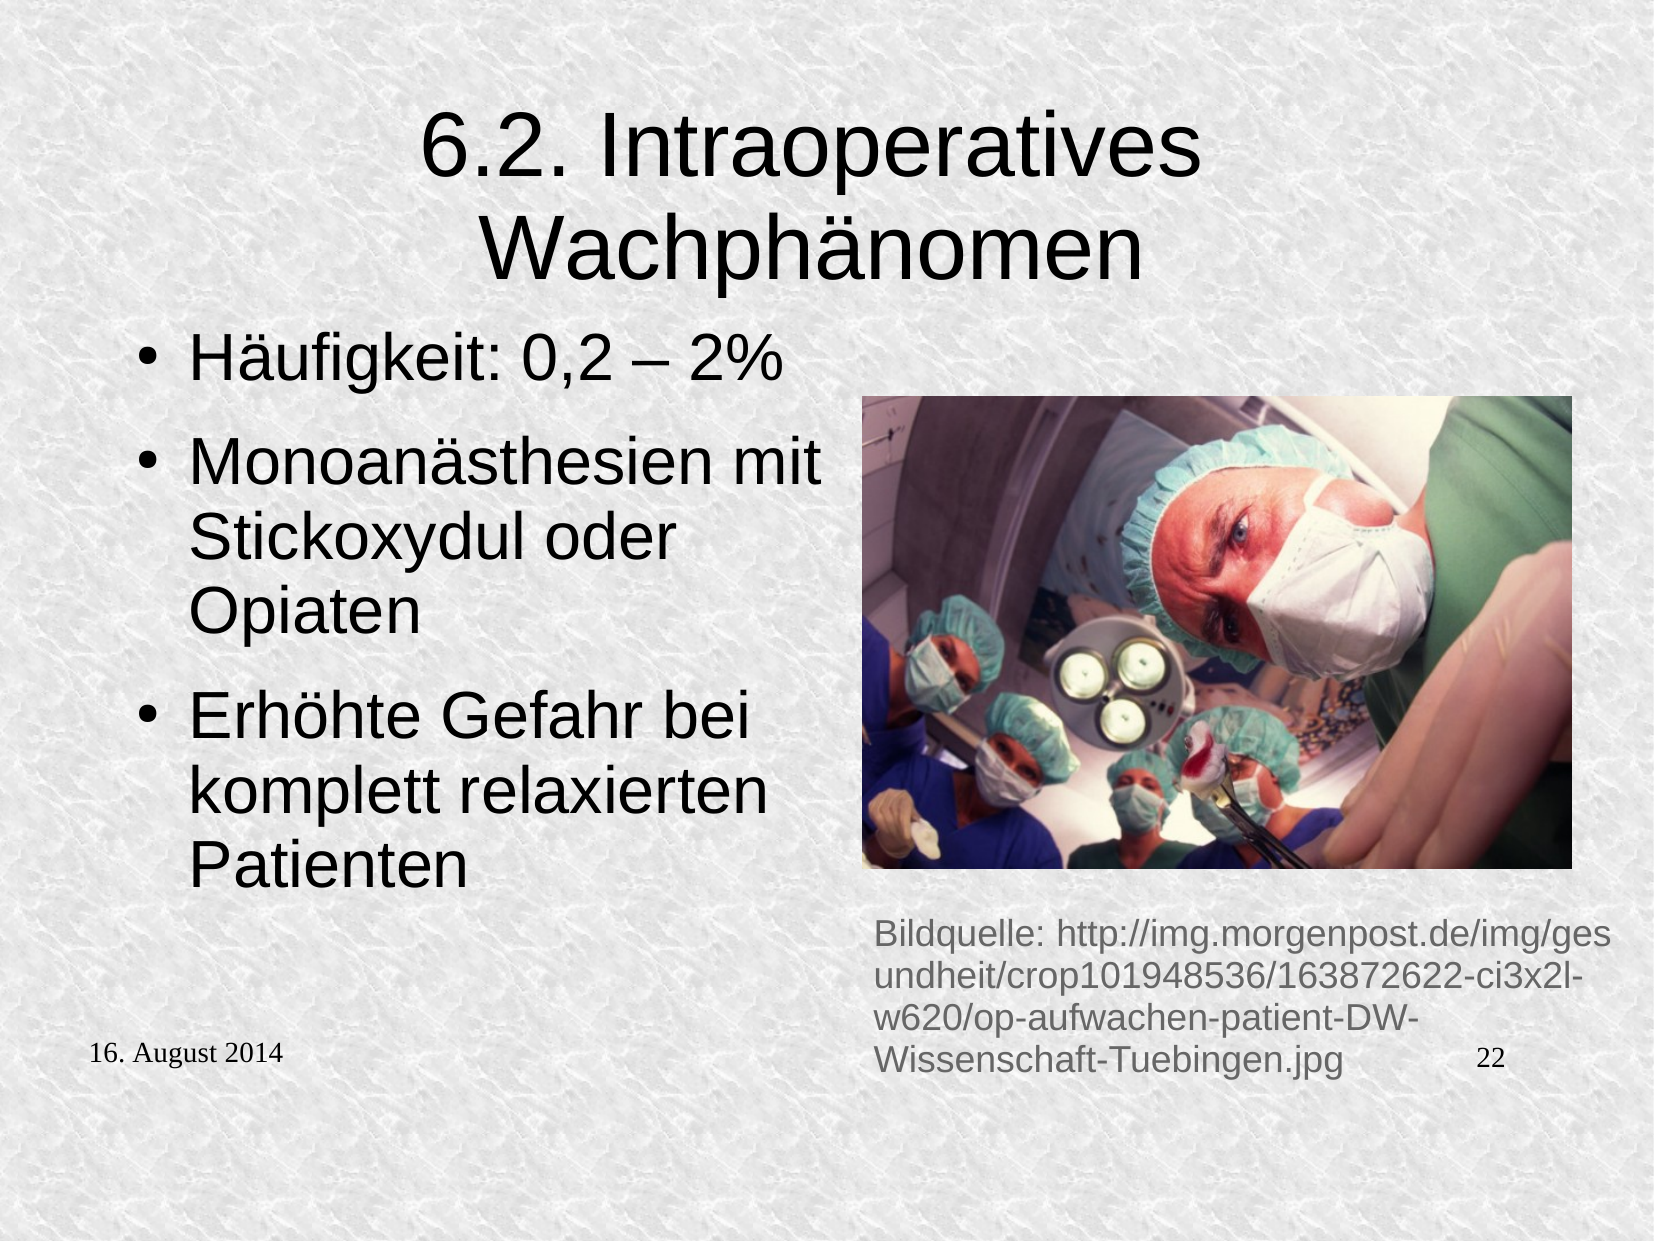

# 6.2. Intraoperatives Wachphänomen
Häufigkeit: 0,2 – 2%
Monoanästhesien mit Stickoxydul oder Opiaten
Erhöhte Gefahr bei komplett relaxierten Patienten
Bildquelle: http://img.morgenpost.de/img/ges
undheit/crop101948536/163872622-ci3x2l-
w620/op-aufwachen-patient-DW-
Wissenschaft-Tuebingen.jpg
16. August 2014
22